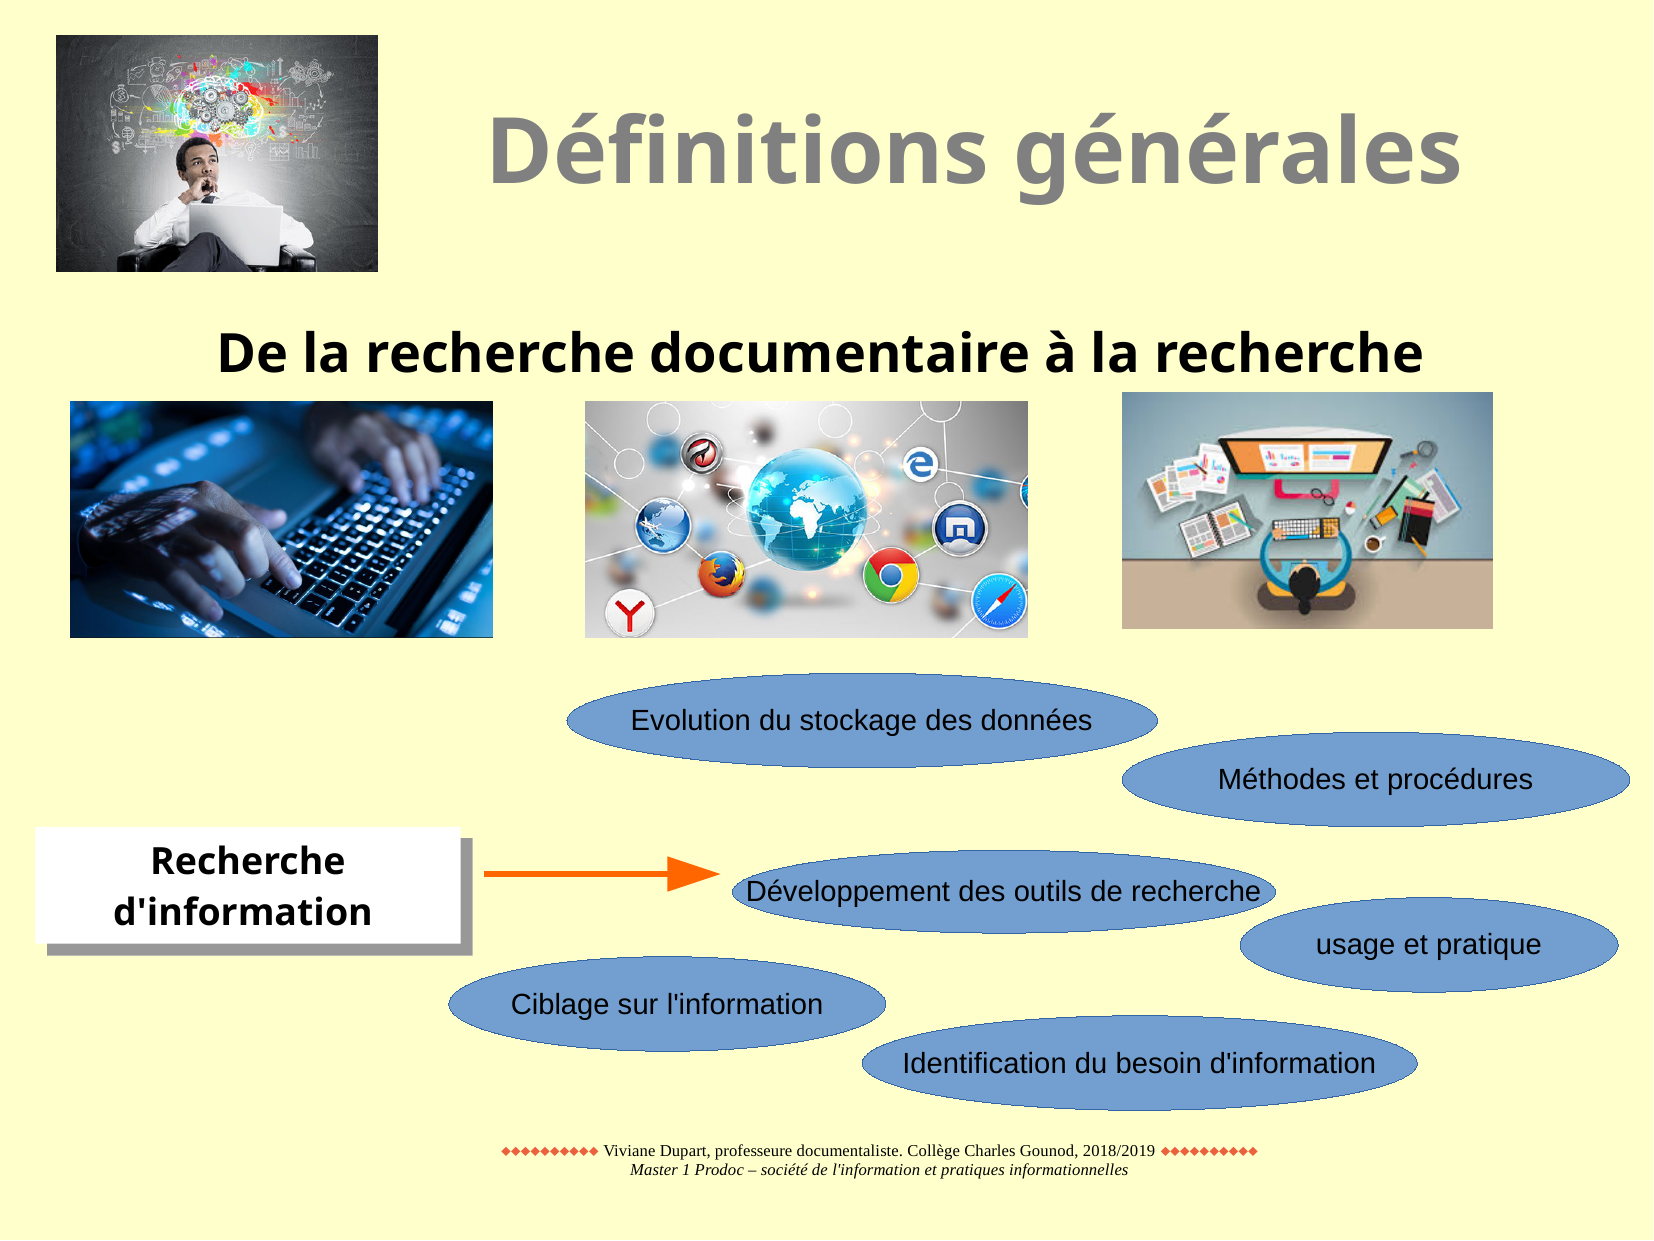

Définitions générales
De la recherche documentaire à la recherche d'information
Evolution du stockage des données
Méthodes et procédures
Recherche d'information
Développement des outils de recherche
usage et pratique
Ciblage sur l'information
Identification du besoin d'information
#  Viviane Dupart, professeure documentaliste. Collège Charles Gounod, 2018/2019 
Master 1 Prodoc – société de l'information et pratiques informationnelles